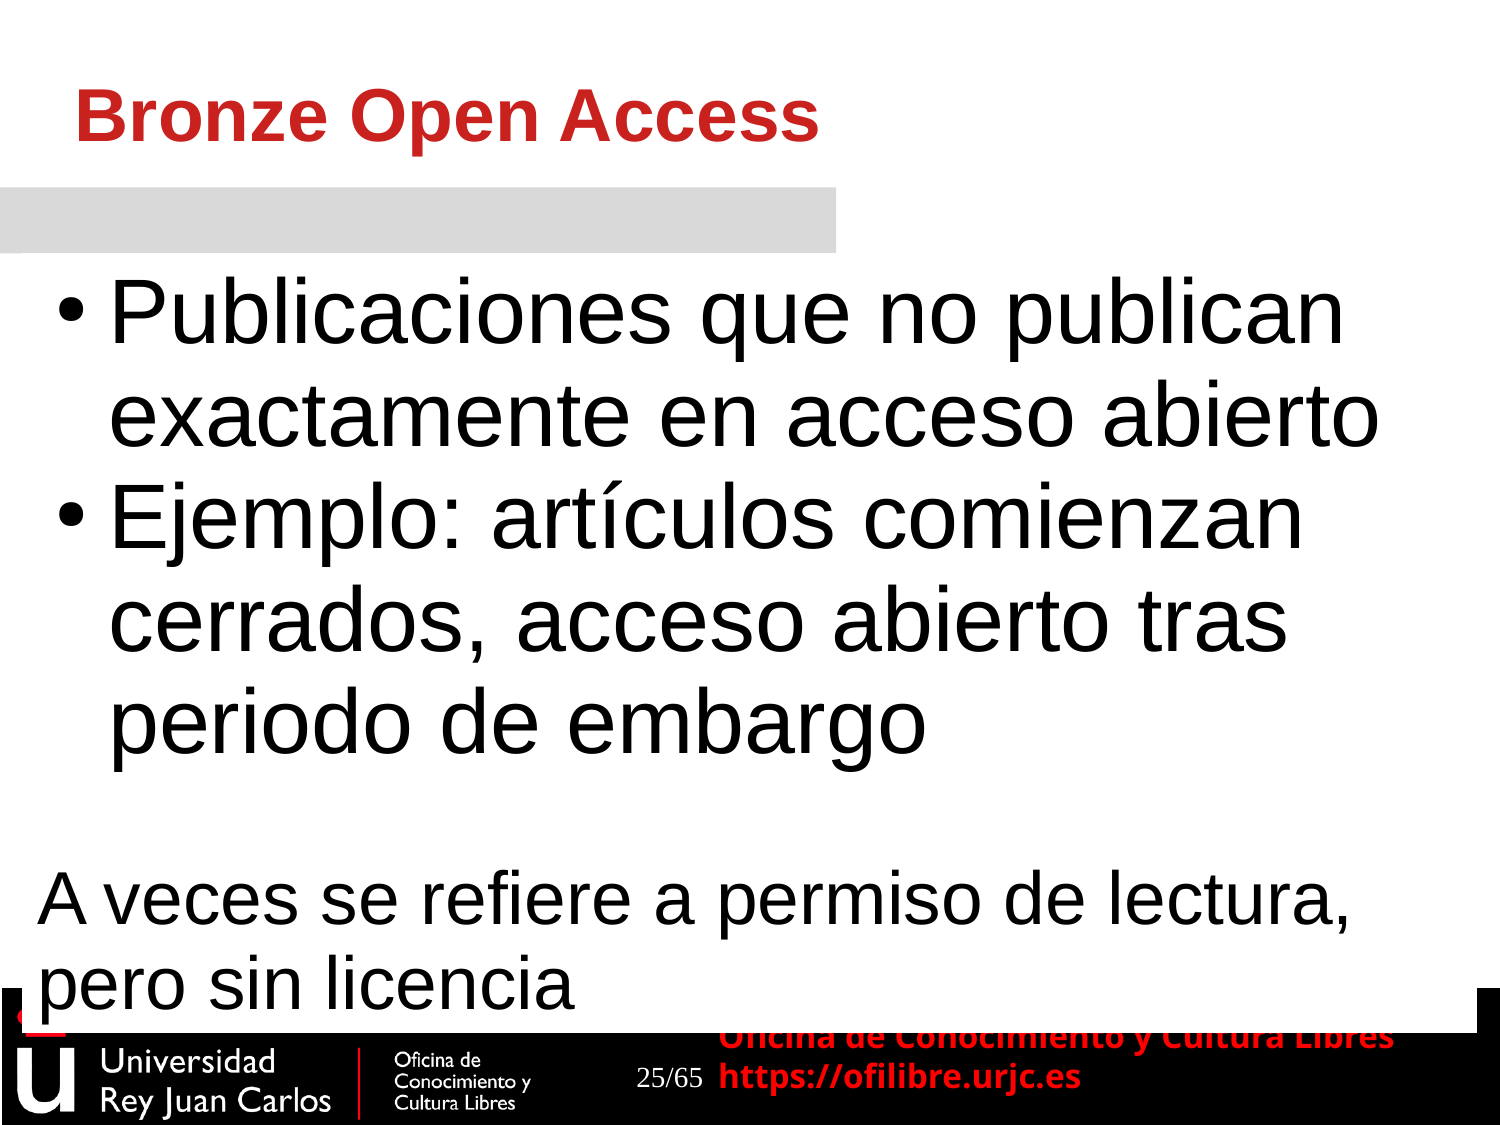

#
Bronze Open Access
Publicaciones que no publican exactamente en acceso abierto
Ejemplo: artículos comienzan cerrados, acceso abierto tras periodo de embargo
A veces se refiere a permiso de lectura, pero sin licencia